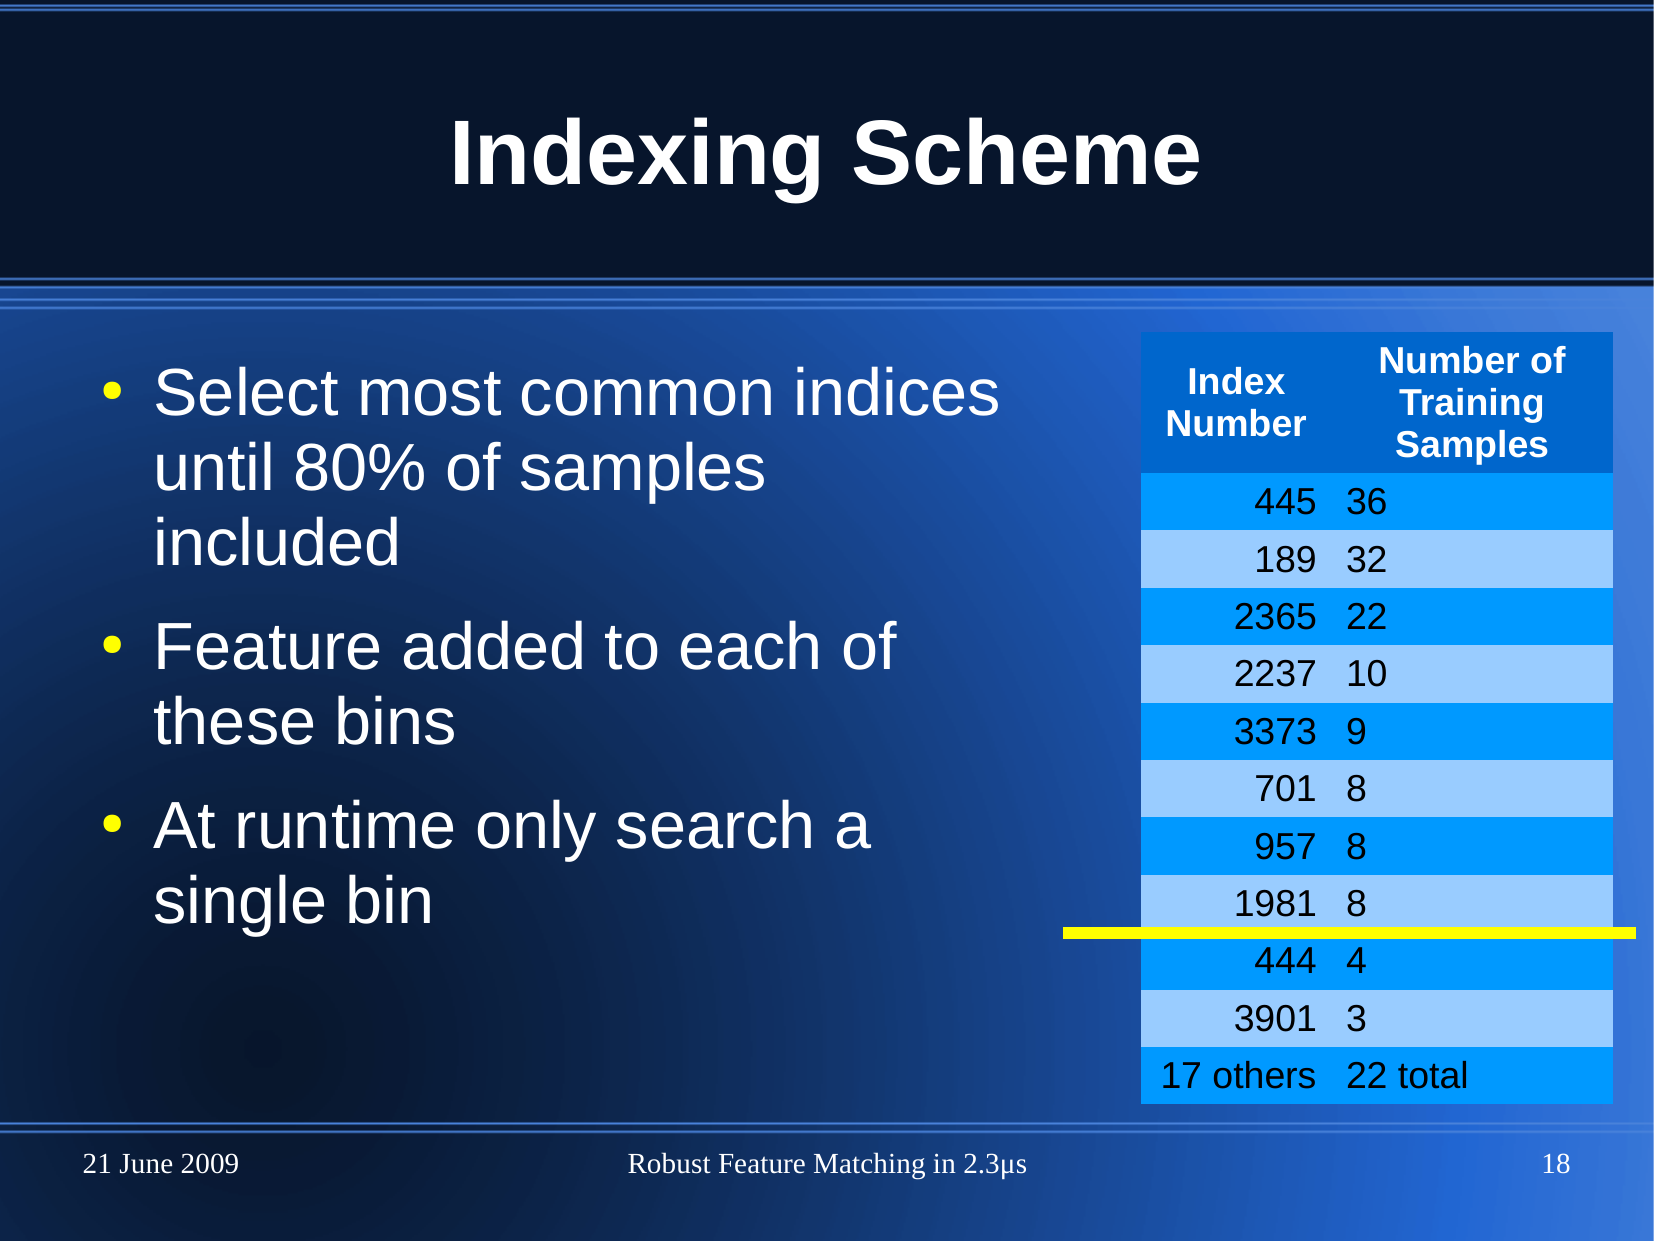

# Indexing Scheme
| Index Number | Number of Training Samples |
| --- | --- |
| 445 | 36 |
| 189 | 32 |
| 2365 | 22 |
| 2237 | 10 |
| 3373 | 9 |
| 701 | 8 |
| 957 | 8 |
| 1981 | 8 |
| 444 | 4 |
| 3901 | 3 |
| 17 others | 22 total |
Select most common indices until 80% of samples included
Feature added to each of these bins
At runtime only search a single bin
21 June 2009
Robust Feature Matching in 2.3μs
18